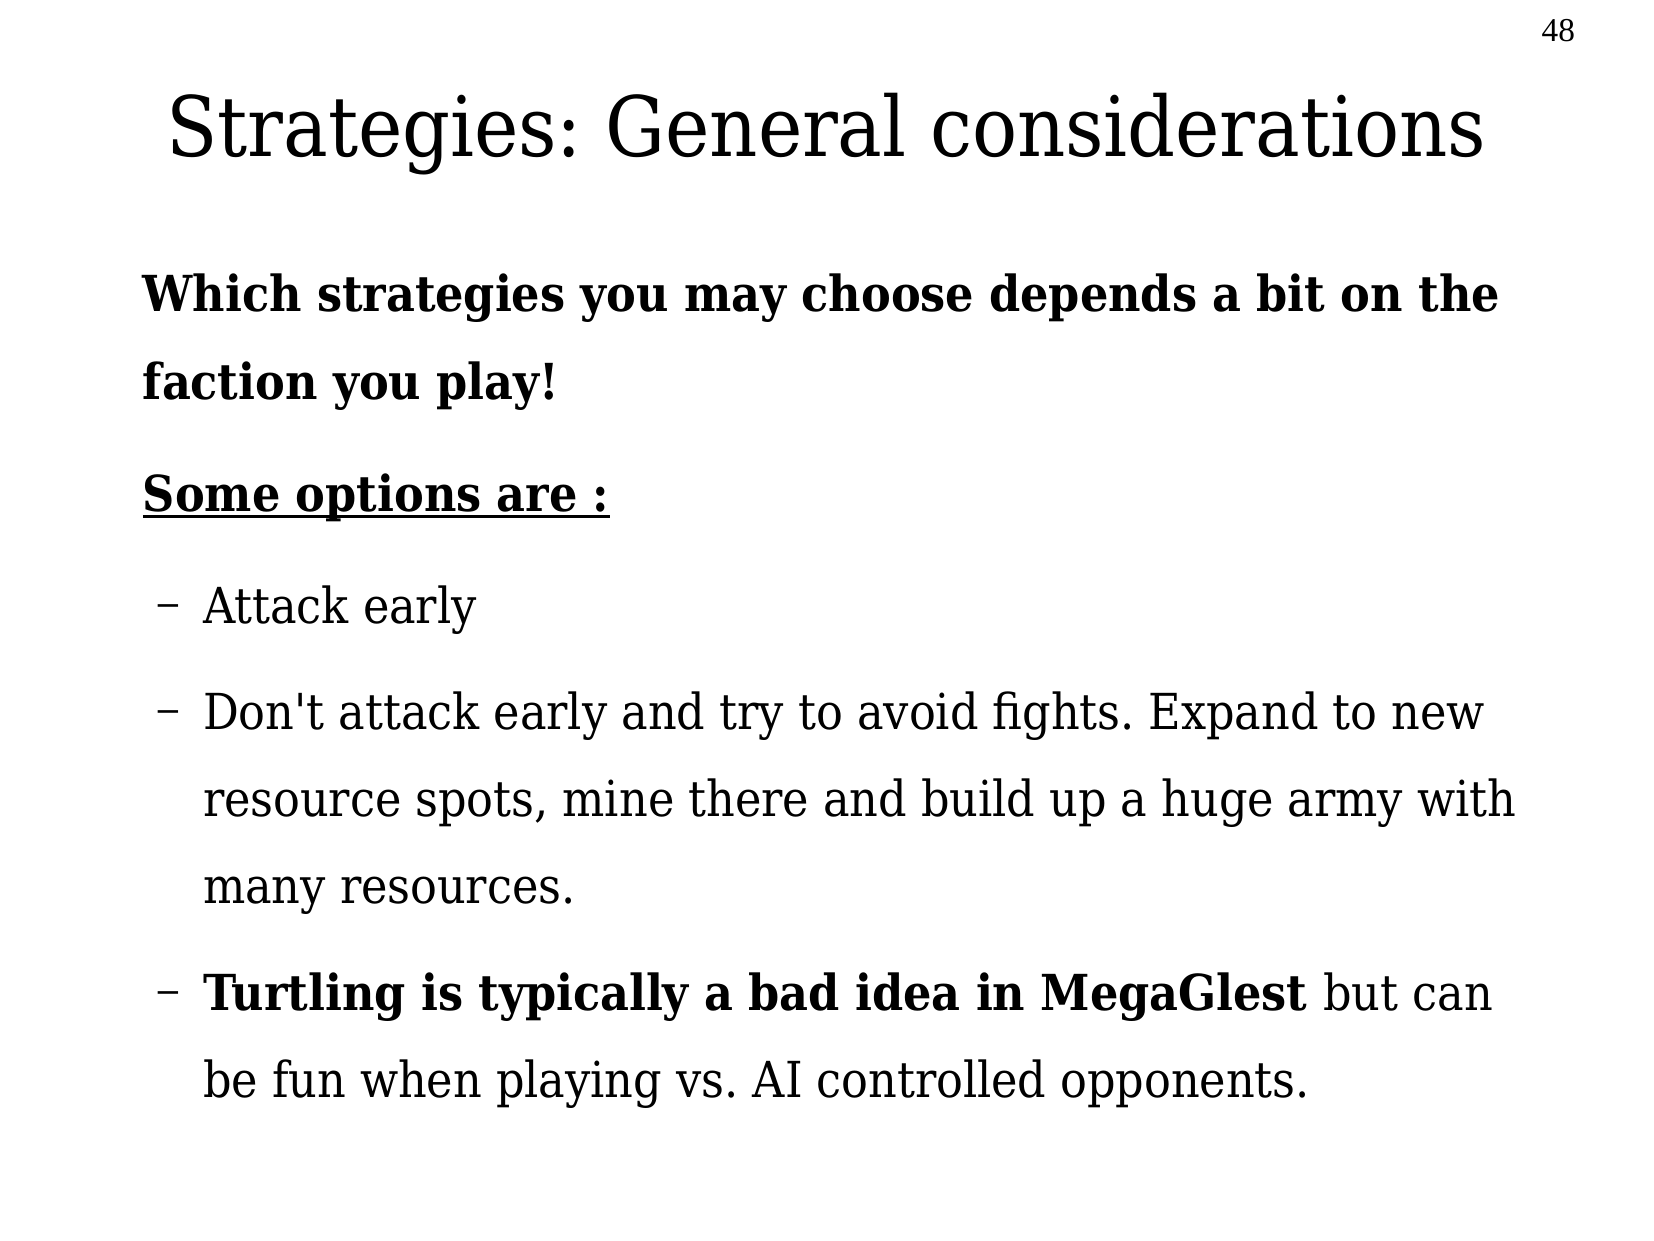

# Strategies: General considerations
Which strategies you may choose depends a bit on the faction you play!
Some options are :
Attack early
Don't attack early and try to avoid fights. Expand to new resource spots, mine there and build up a huge army with many resources.
Turtling is typically a bad idea in MegaGlest but can be fun when playing vs. AI controlled opponents.